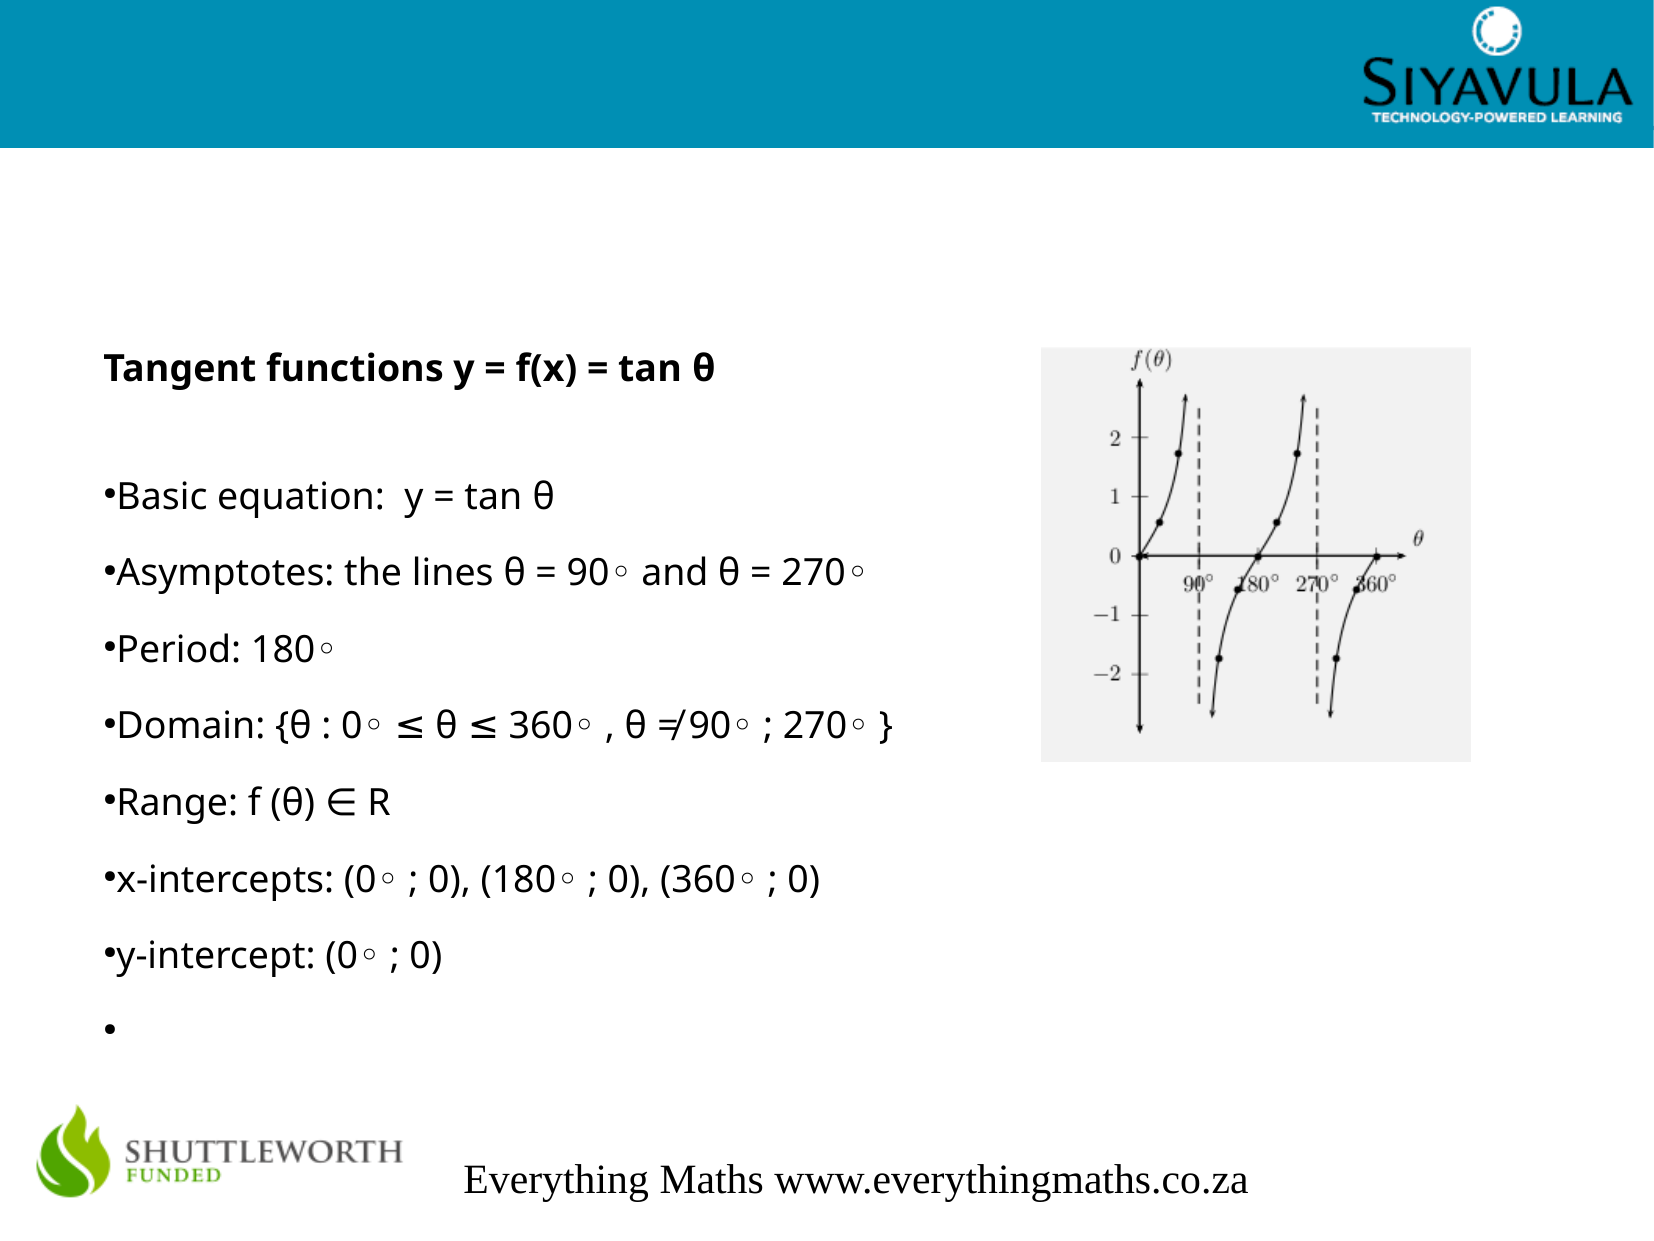

Tangent functions y = f(x) = tan θ
Basic equation: y = tan θ
Asymptotes: the lines θ = 90◦ and θ = 270◦
Period: 180◦
Domain: {θ : 0◦ ≤ θ ≤ 360◦ , θ ≠ 90◦ ; 270◦ }
Range: f (θ) ∈ R
x-intercepts: (0◦ ; 0), (180◦ ; 0), (360◦ ; 0)
y-intercept: (0◦ ; 0)
Everything Maths www.everythingmaths.co.za